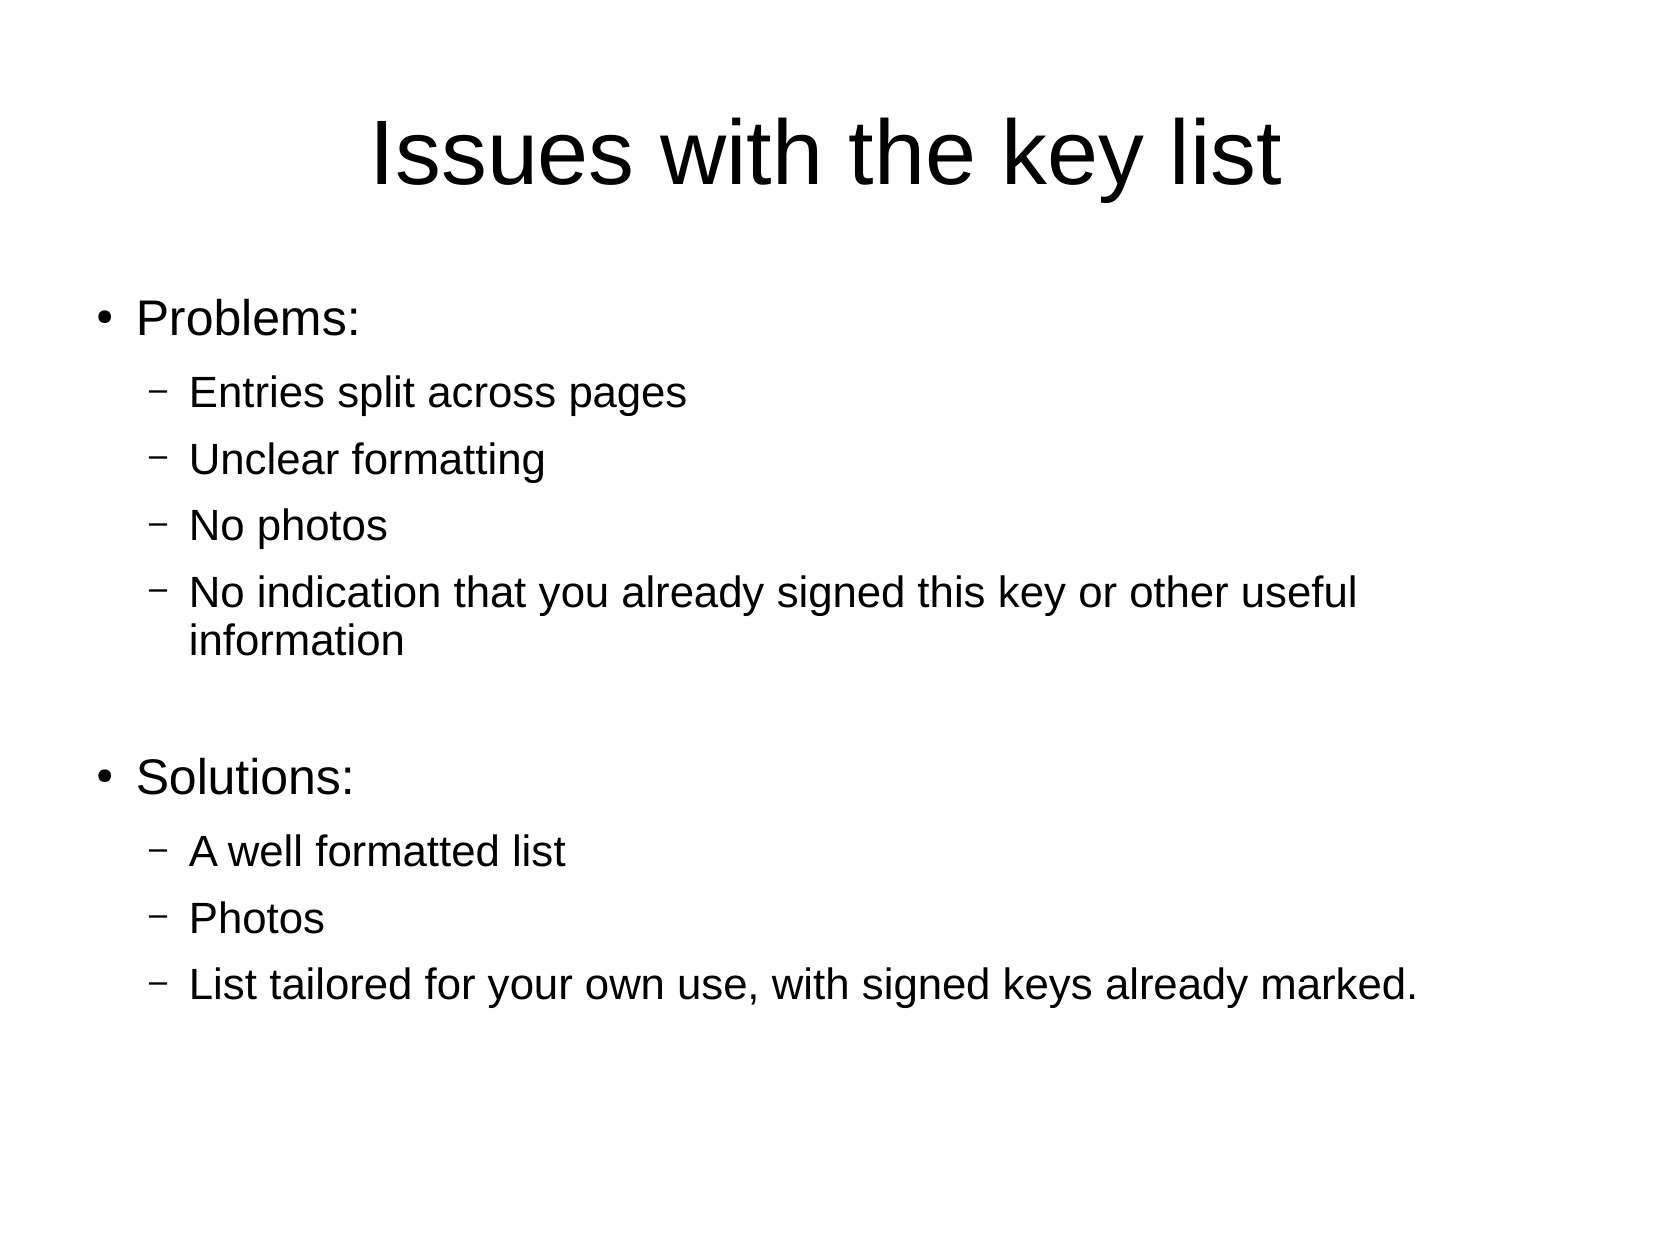

# Issues with the key list
Problems:
Entries split across pages
Unclear formatting
No photos
No indication that you already signed this key or other useful information
Solutions:
A well formatted list
Photos
List tailored for your own use, with signed keys already marked.